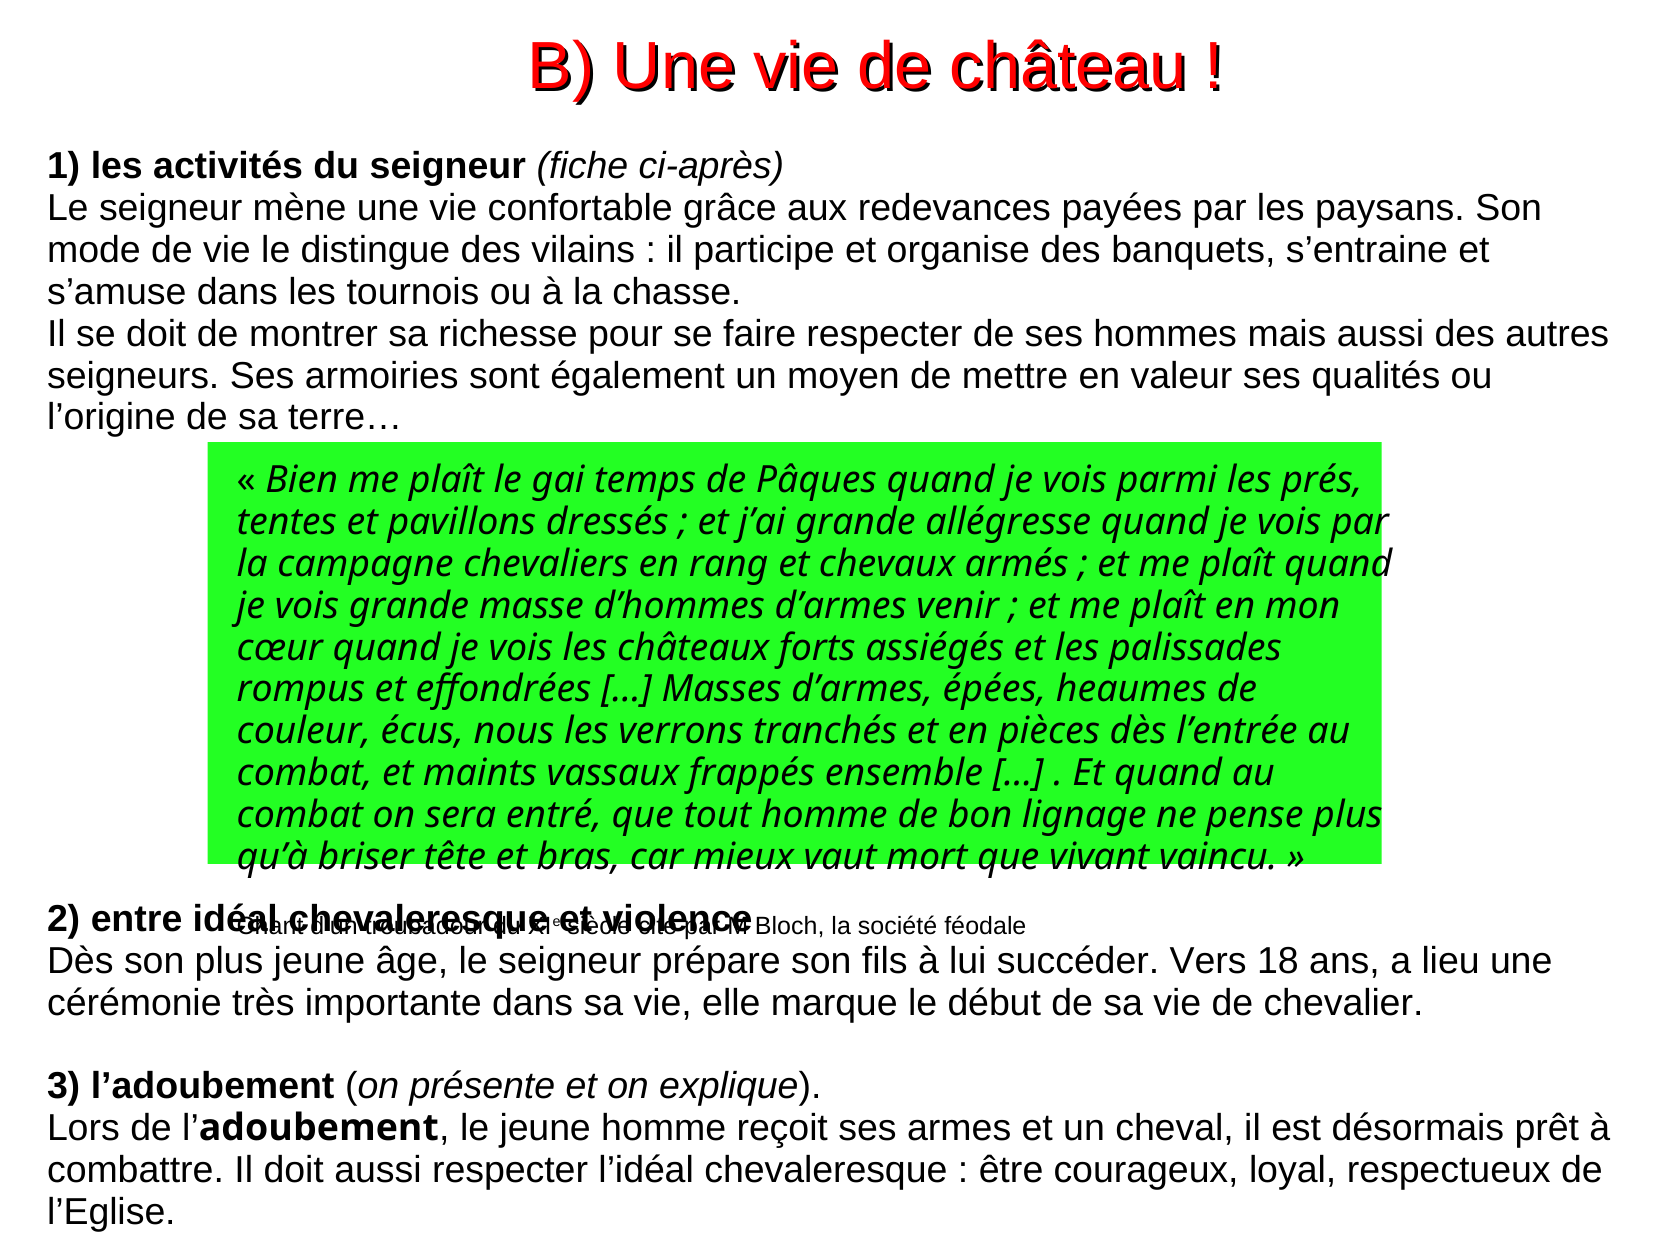

B) Une vie de château !
1) les activités du seigneur (fiche ci-après)
Le seigneur mène une vie confortable grâce aux redevances payées par les paysans. Son mode de vie le distingue des vilains : il participe et organise des banquets, s’entraine et s’amuse dans les tournois ou à la chasse.
Il se doit de montrer sa richesse pour se faire respecter de ses hommes mais aussi des autres seigneurs. Ses armoiries sont également un moyen de mettre en valeur ses qualités ou l’origine de sa terre…
2) entre idéal chevaleresque et violence
Dès son plus jeune âge, le seigneur prépare son fils à lui succéder. Vers 18 ans, a lieu une cérémonie très importante dans sa vie, elle marque le début de sa vie de chevalier.
3) l’adoubement (on présente et on explique).
Lors de l’adoubement, le jeune homme reçoit ses armes et un cheval, il est désormais prêt à combattre. Il doit aussi respecter l’idéal chevaleresque : être courageux, loyal, respectueux de l’Eglise.
« Bien me plaît le gai temps de Pâques quand je vois parmi les prés, tentes et pavillons dressés ; et j’ai grande allégresse quand je vois par la campagne chevaliers en rang et chevaux armés ; et me plaît quand je vois grande masse d’hommes d’armes venir ; et me plaît en mon cœur quand je vois les châteaux forts assiégés et les palissades rompus et effondrées […] Masses d’armes, épées, heaumes de couleur, écus, nous les verrons tranchés et en pièces dès l’entrée au combat, et maints vassaux frappés ensemble […] . Et quand au combat on sera entré, que tout homme de bon lignage ne pense plus qu’à briser tête et bras, car mieux vaut mort que vivant vaincu. »
Chant d’un troubadour du XIe siècle cité par M Bloch, la société féodale